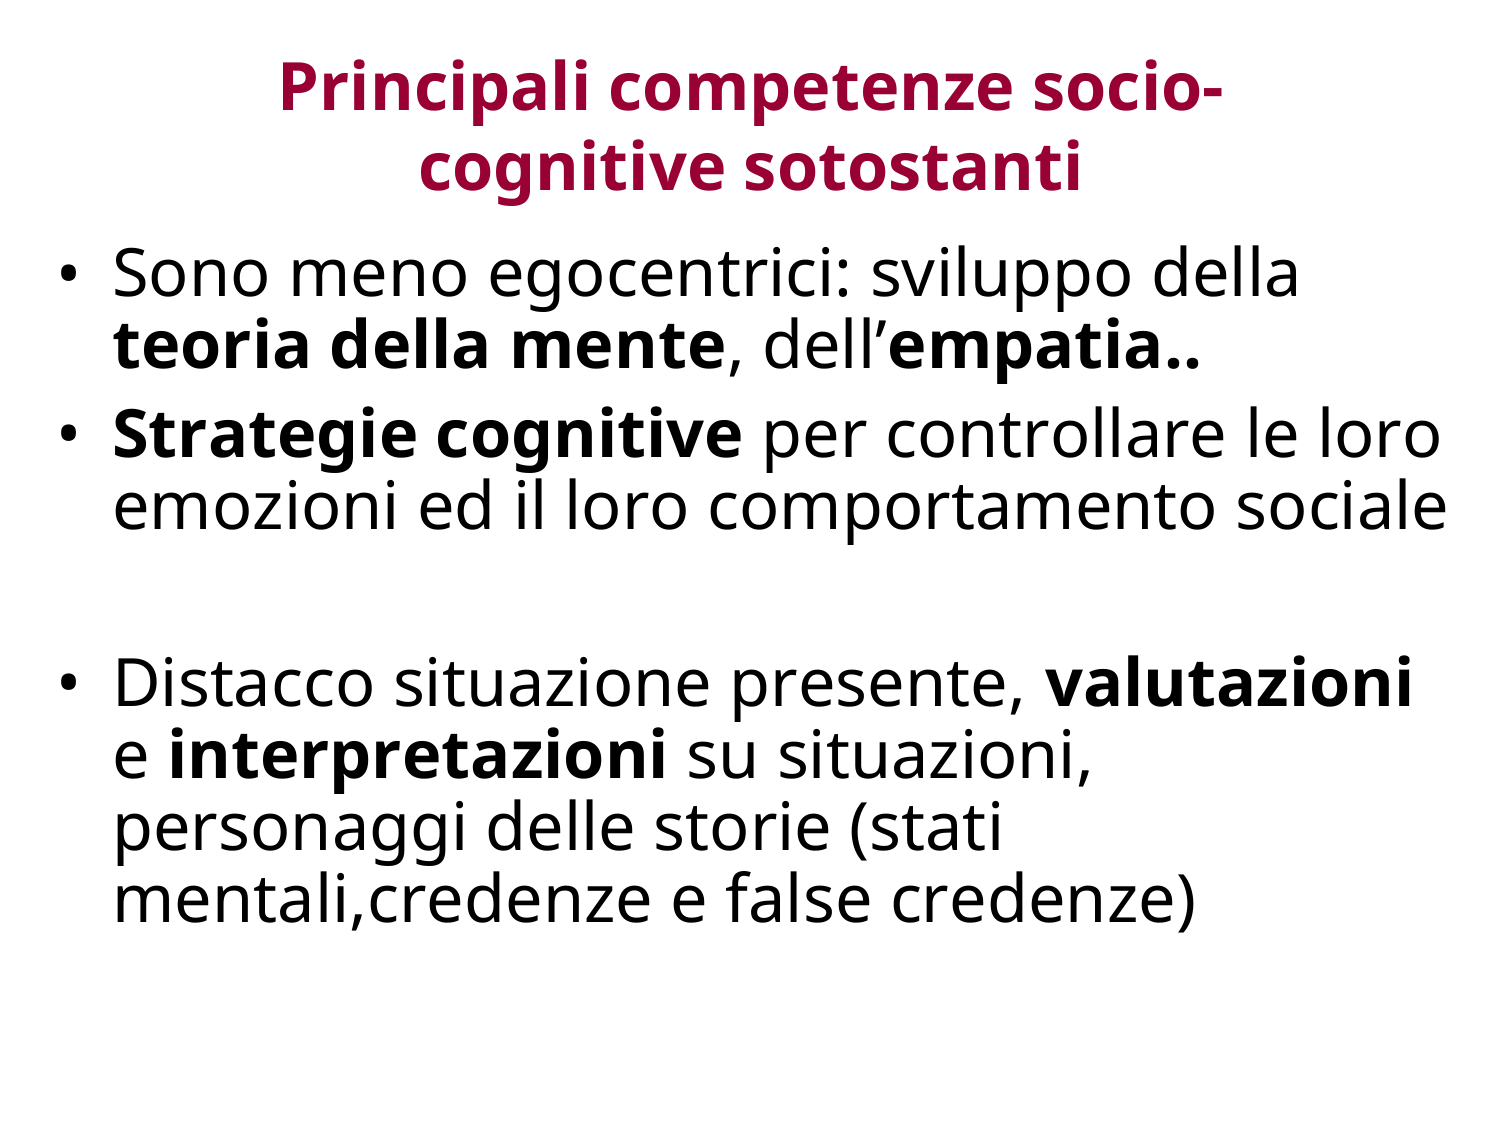

Principali competenze socio-cognitive sotostanti
# Sono meno egocentrici: sviluppo della teoria della mente, dell’empatia..
Strategie cognitive per controllare le loro emozioni ed il loro comportamento sociale
Distacco situazione presente, valutazioni e interpretazioni su situazioni, personaggi delle storie (stati mentali,credenze e false credenze)